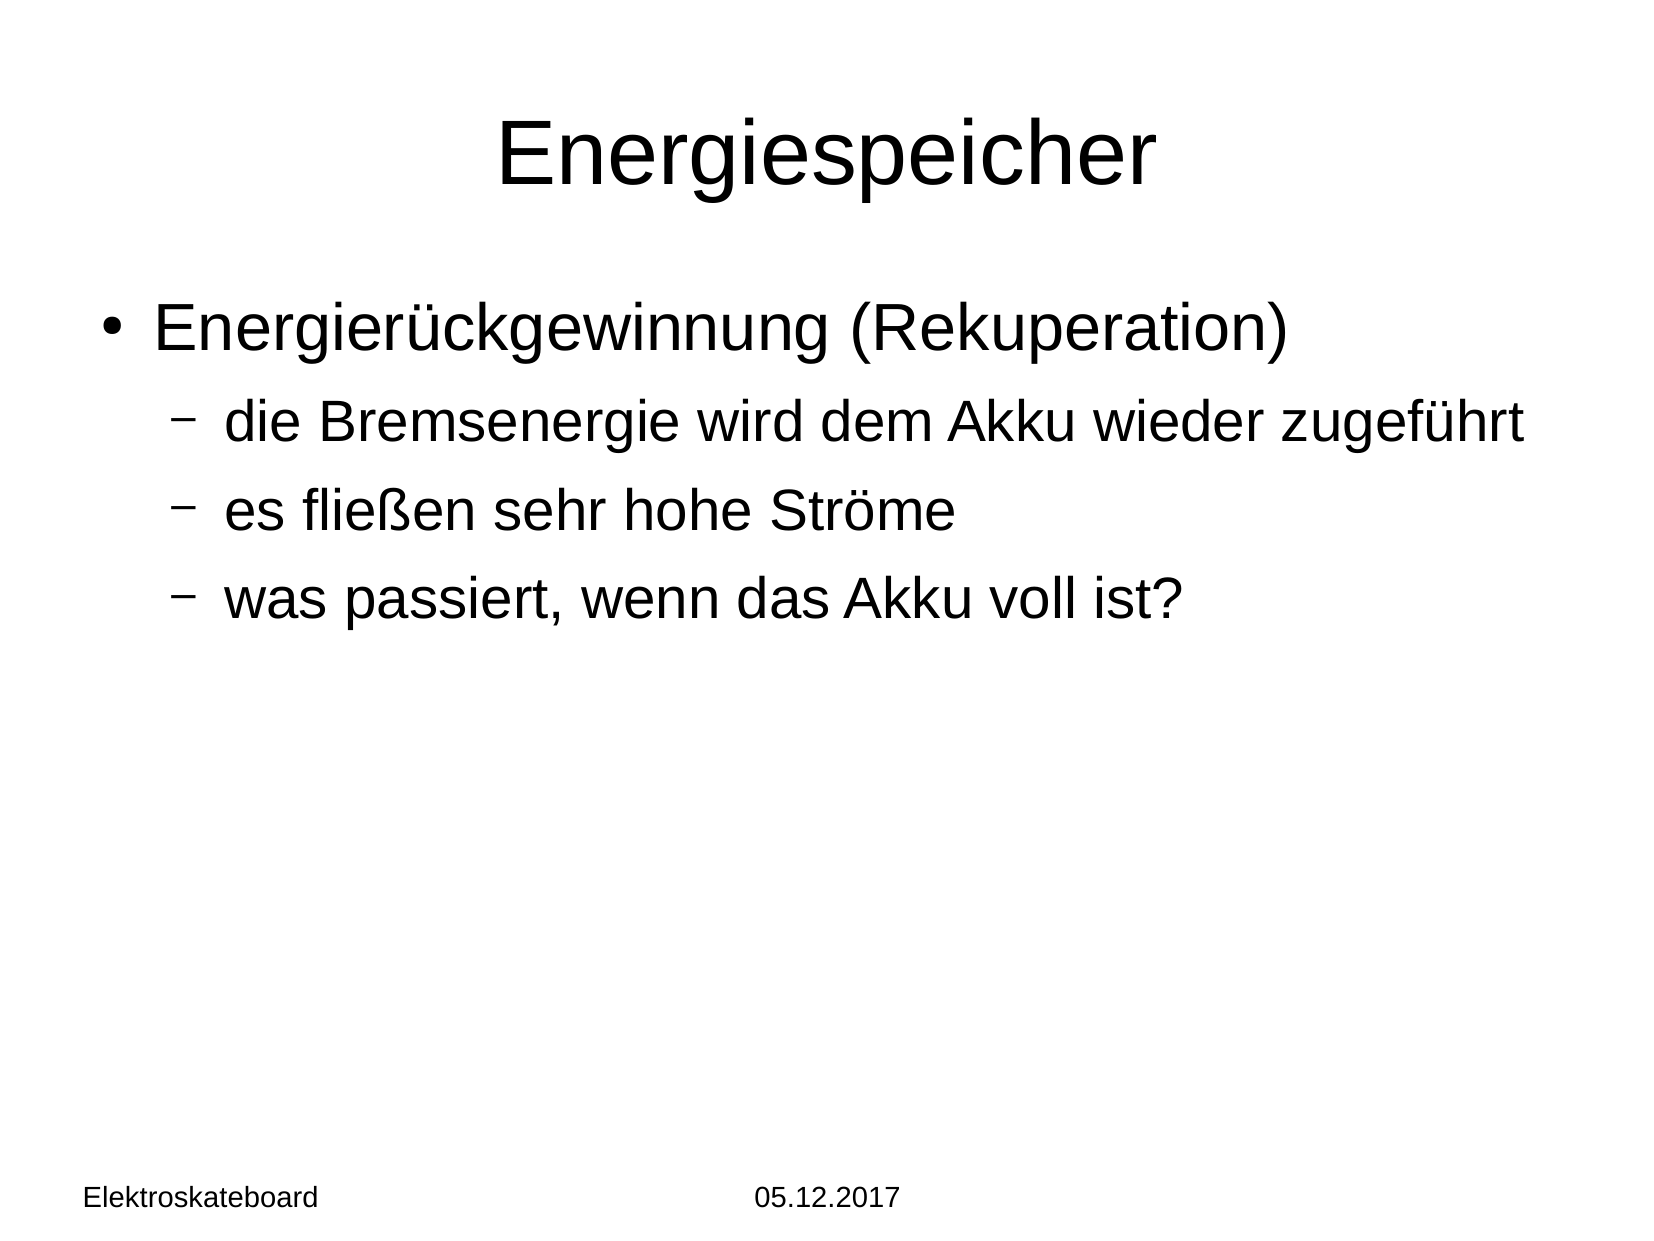

# Energiespeicher
Energierückgewinnung (Rekuperation)
die Bremsenergie wird dem Akku wieder zugeführt
es fließen sehr hohe Ströme
was passiert, wenn das Akku voll ist?